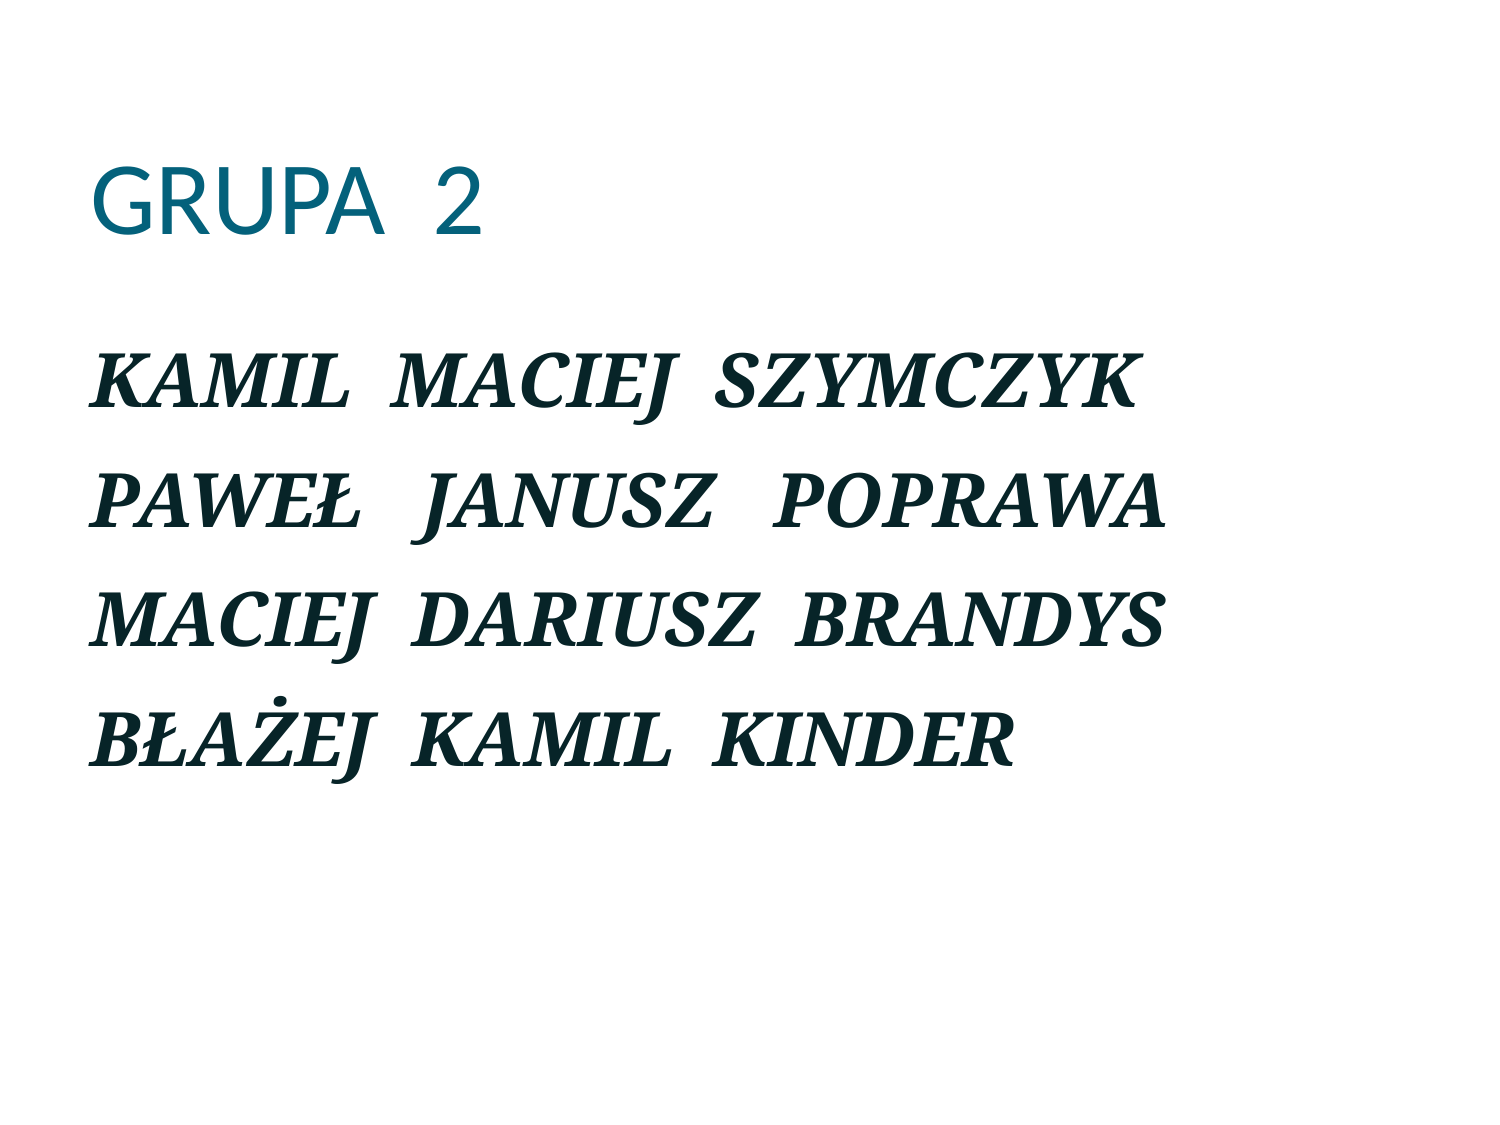

# GRUPA 2
KAMIL MACIEJ SZYMCZYK
PAWEŁ JANUSZ POPRAWA
MACIEJ DARIUSZ BRANDYS
BŁAŻEJ KAMIL KINDER